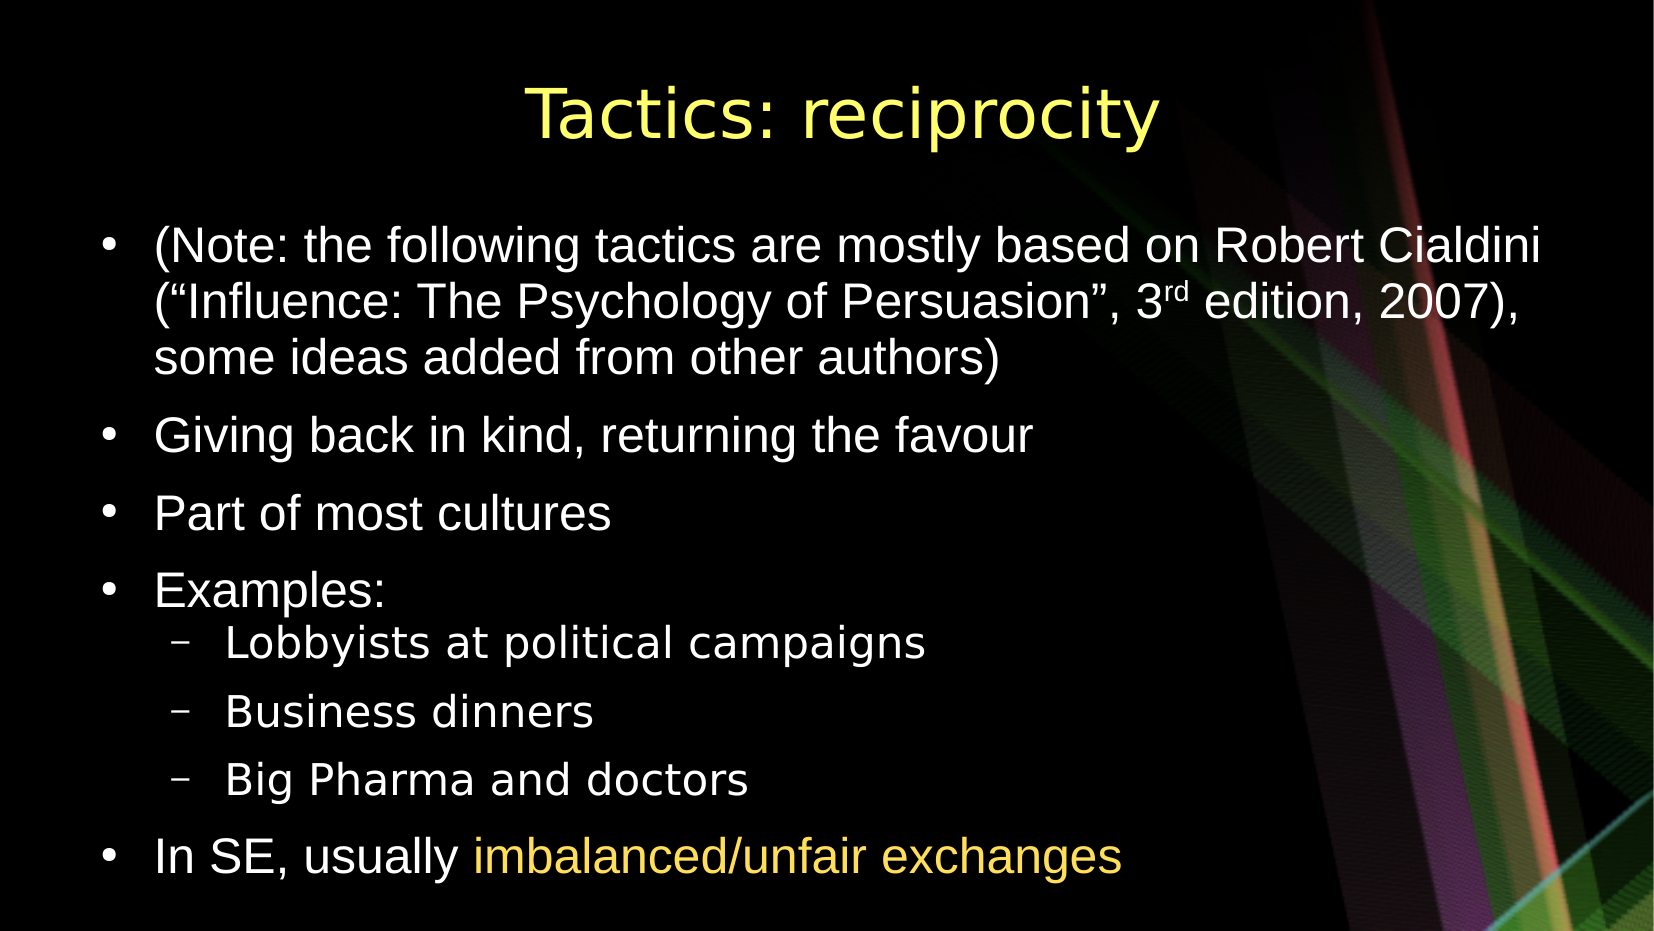

# Tactics: reciprocity
(Note: the following tactics are mostly based on Robert Cialdini (“Influence: The Psychology of Persuasion”, 3rd edition, 2007), some ideas added from other authors)
Giving back in kind, returning the favour
Part of most cultures
Examples:
Lobbyists at political campaigns
Business dinners
Big Pharma and doctors
In SE, usually imbalanced/unfair exchanges